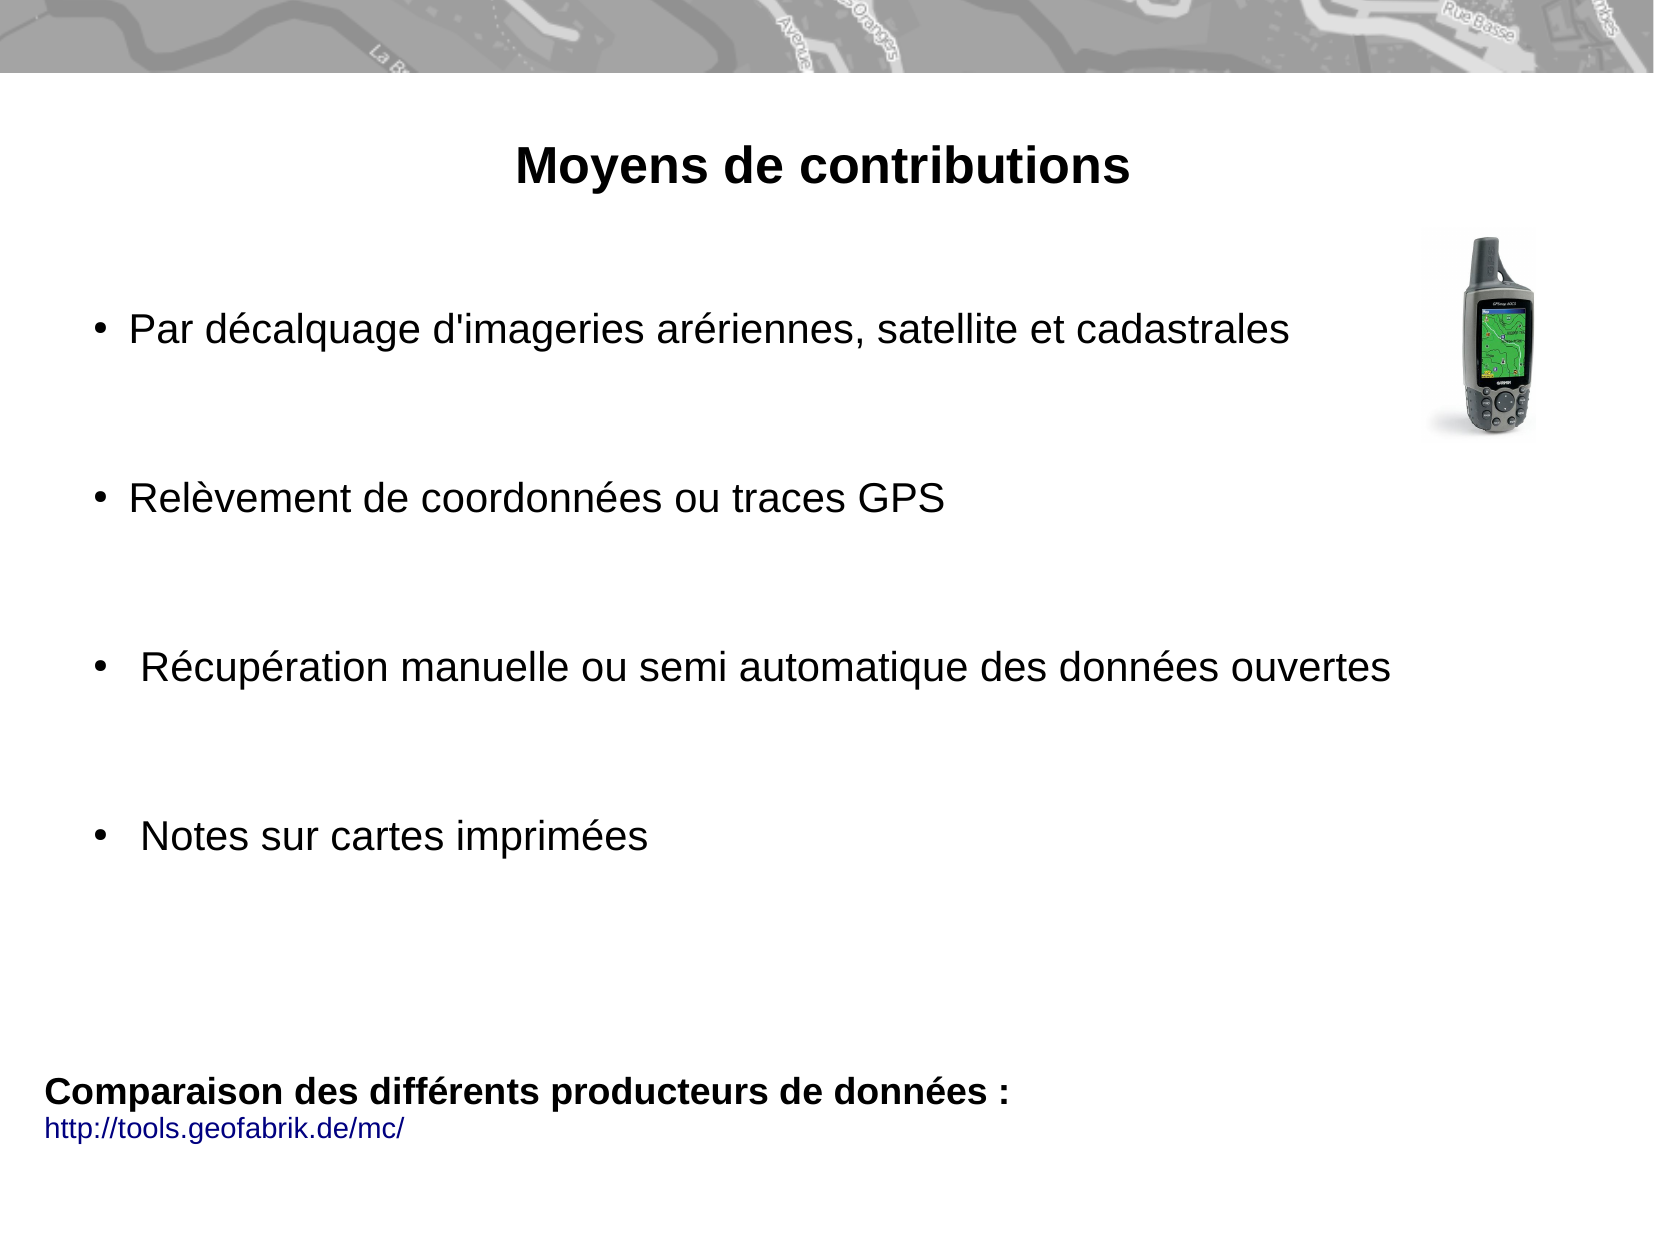

| Moyens de contributions |
| --- |
| Par décalquage d'imageries arériennes, satellite et cadastrales |
| Relèvement de coordonnées ou traces GPS |
| Récupération manuelle ou semi automatique des données ouvertes |
| Notes sur cartes imprimées |
Pourquoi une carte des données libres ?
Comparaison des différents producteurs de données :
http://tools.geofabrik.de/mc/